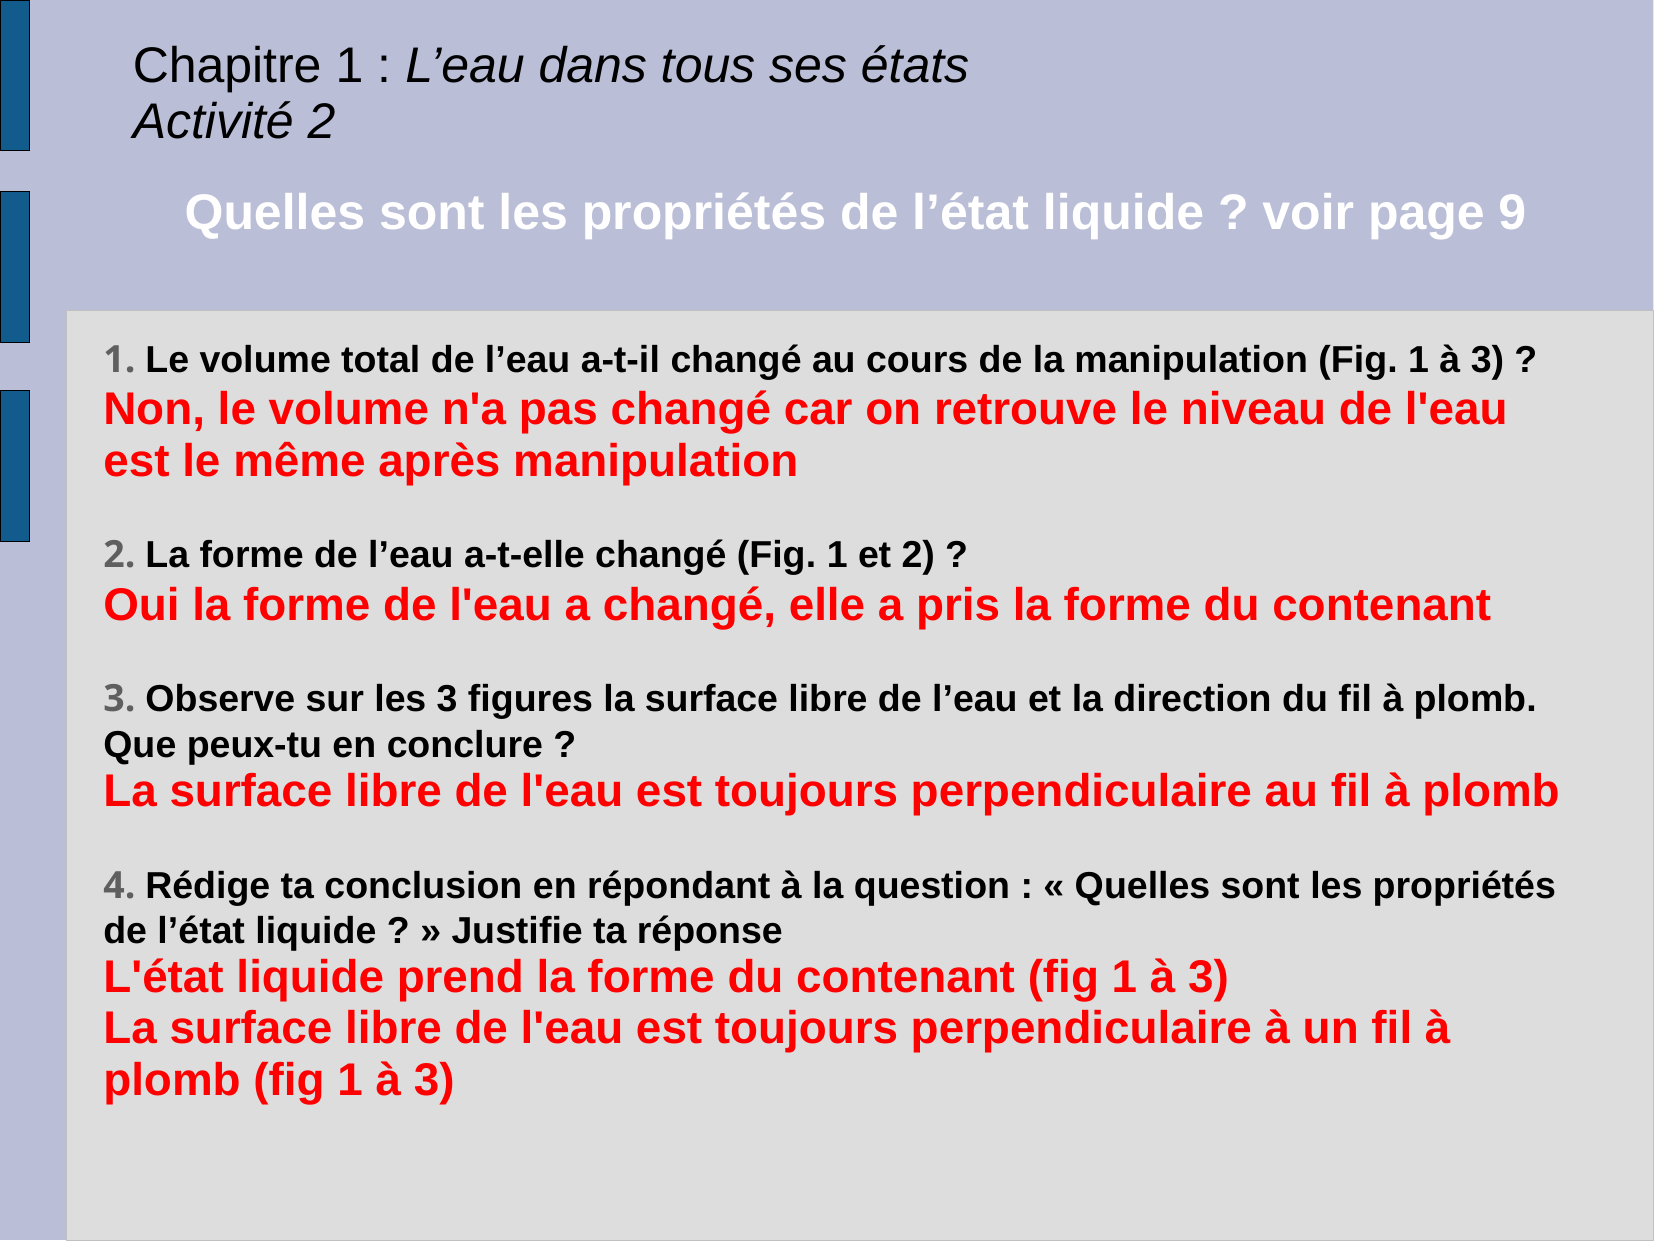

Chapitre 1 : L’eau dans tous ses états
Activité 2
Quelles sont les propriétés de l’état liquide ? voir page 9
1. Le volume total de l’eau a-t-il changé au cours de la manipulation (Fig. 1 à 3) ?
Non, le volume n'a pas changé car on retrouve le niveau de l'eau est le même après manipulation
2. La forme de l’eau a-t-elle changé (Fig. 1 et 2) ?
Oui la forme de l'eau a changé, elle a pris la forme du contenant
3. Observe sur les 3 figures la surface libre de l’eau et la direction du fil à plomb.
Que peux-tu en conclure ?
La surface libre de l'eau est toujours perpendiculaire au fil à plomb
4. Rédige ta conclusion en répondant à la question : « Quelles sont les propriétés
de l’état liquide ? » Justifie ta réponse
L'état liquide prend la forme du contenant (fig 1 à 3)
La surface libre de l'eau est toujours perpendiculaire à un fil à plomb (fig 1 à 3)